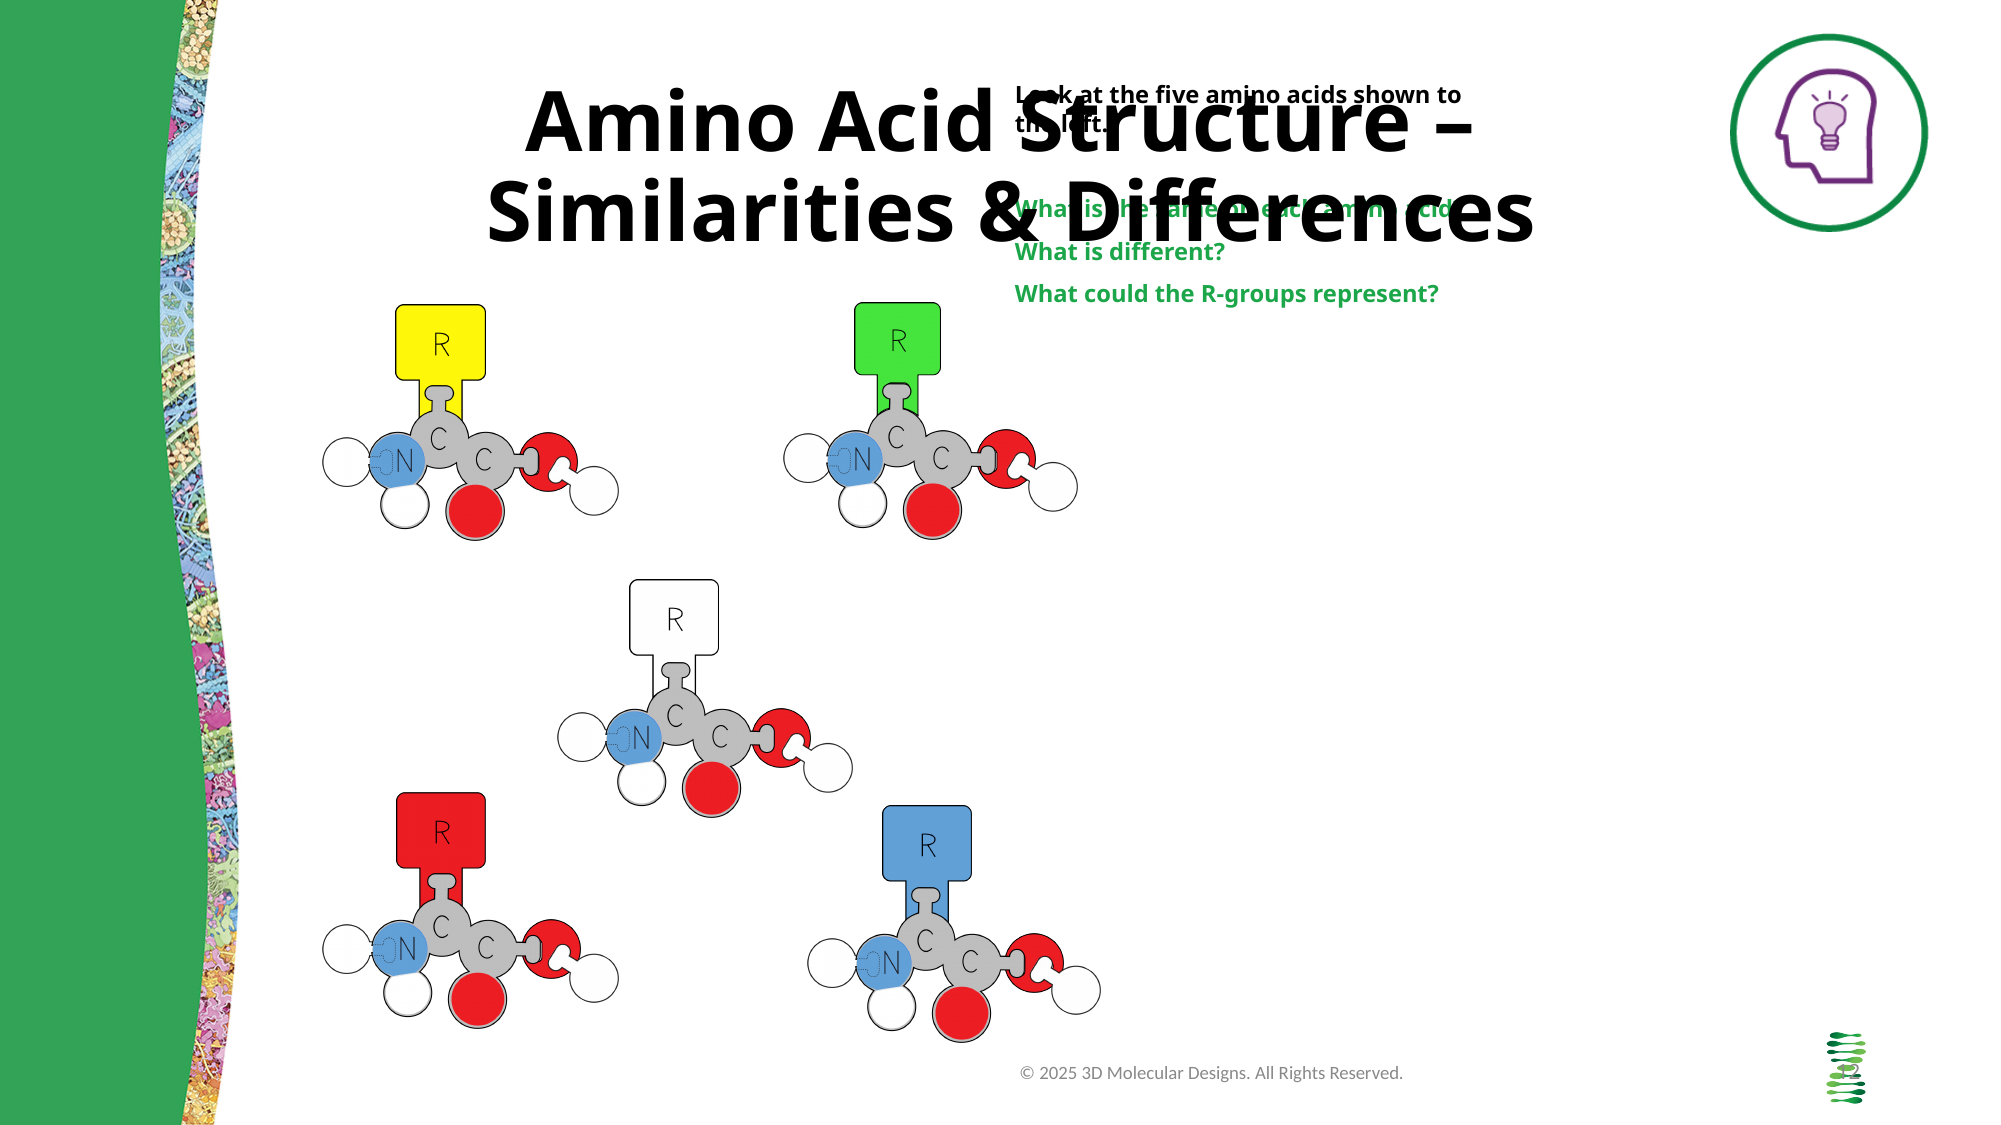

Amino Acid Structure –
Similarities & Differences
# Look at the five amino acids shown to the left.
What is the same on each amino acid?
What is different?
What could the R-groups represent?